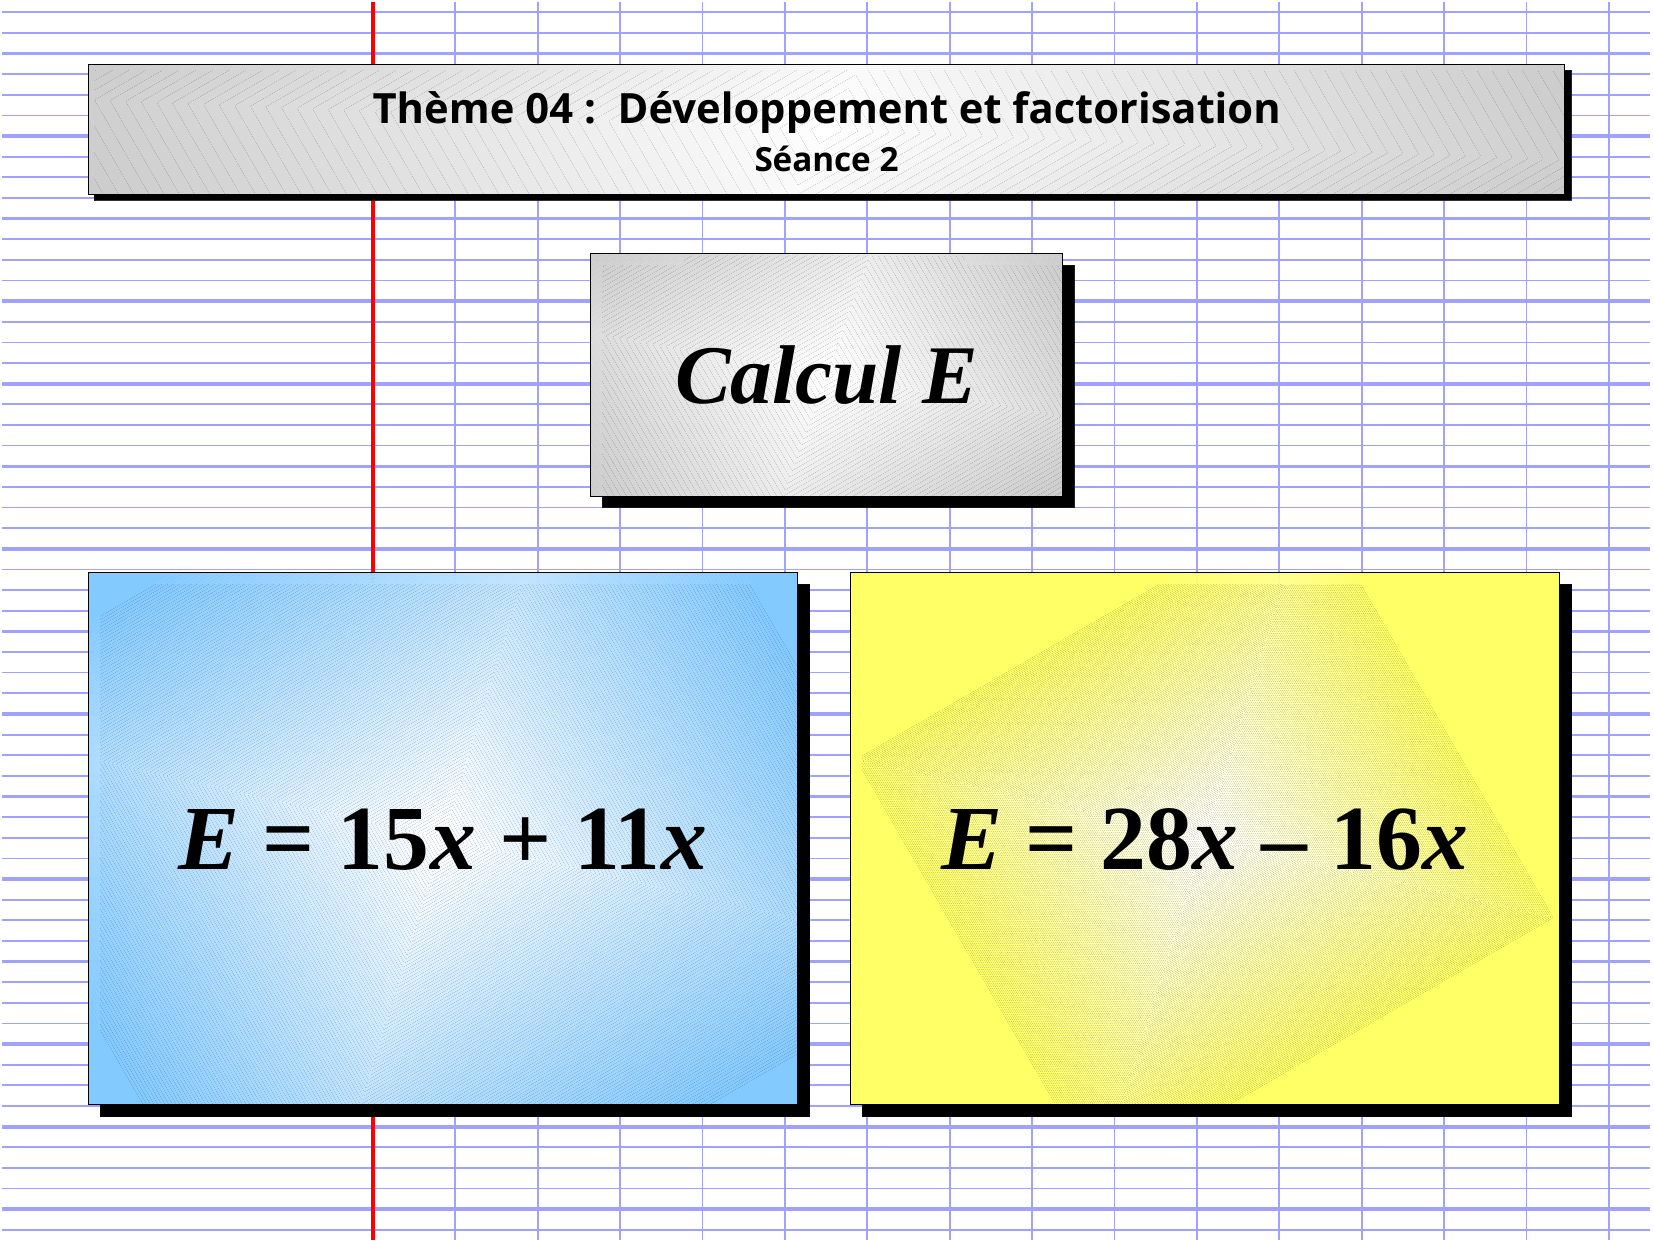

Thème 04 : Développement et factorisation
Séance 2
Calcul E
10
11
12
13
14
15
9
0
1
2
3
4
5
6
7
8
E = 15x + 11x
E = 28x – 16x